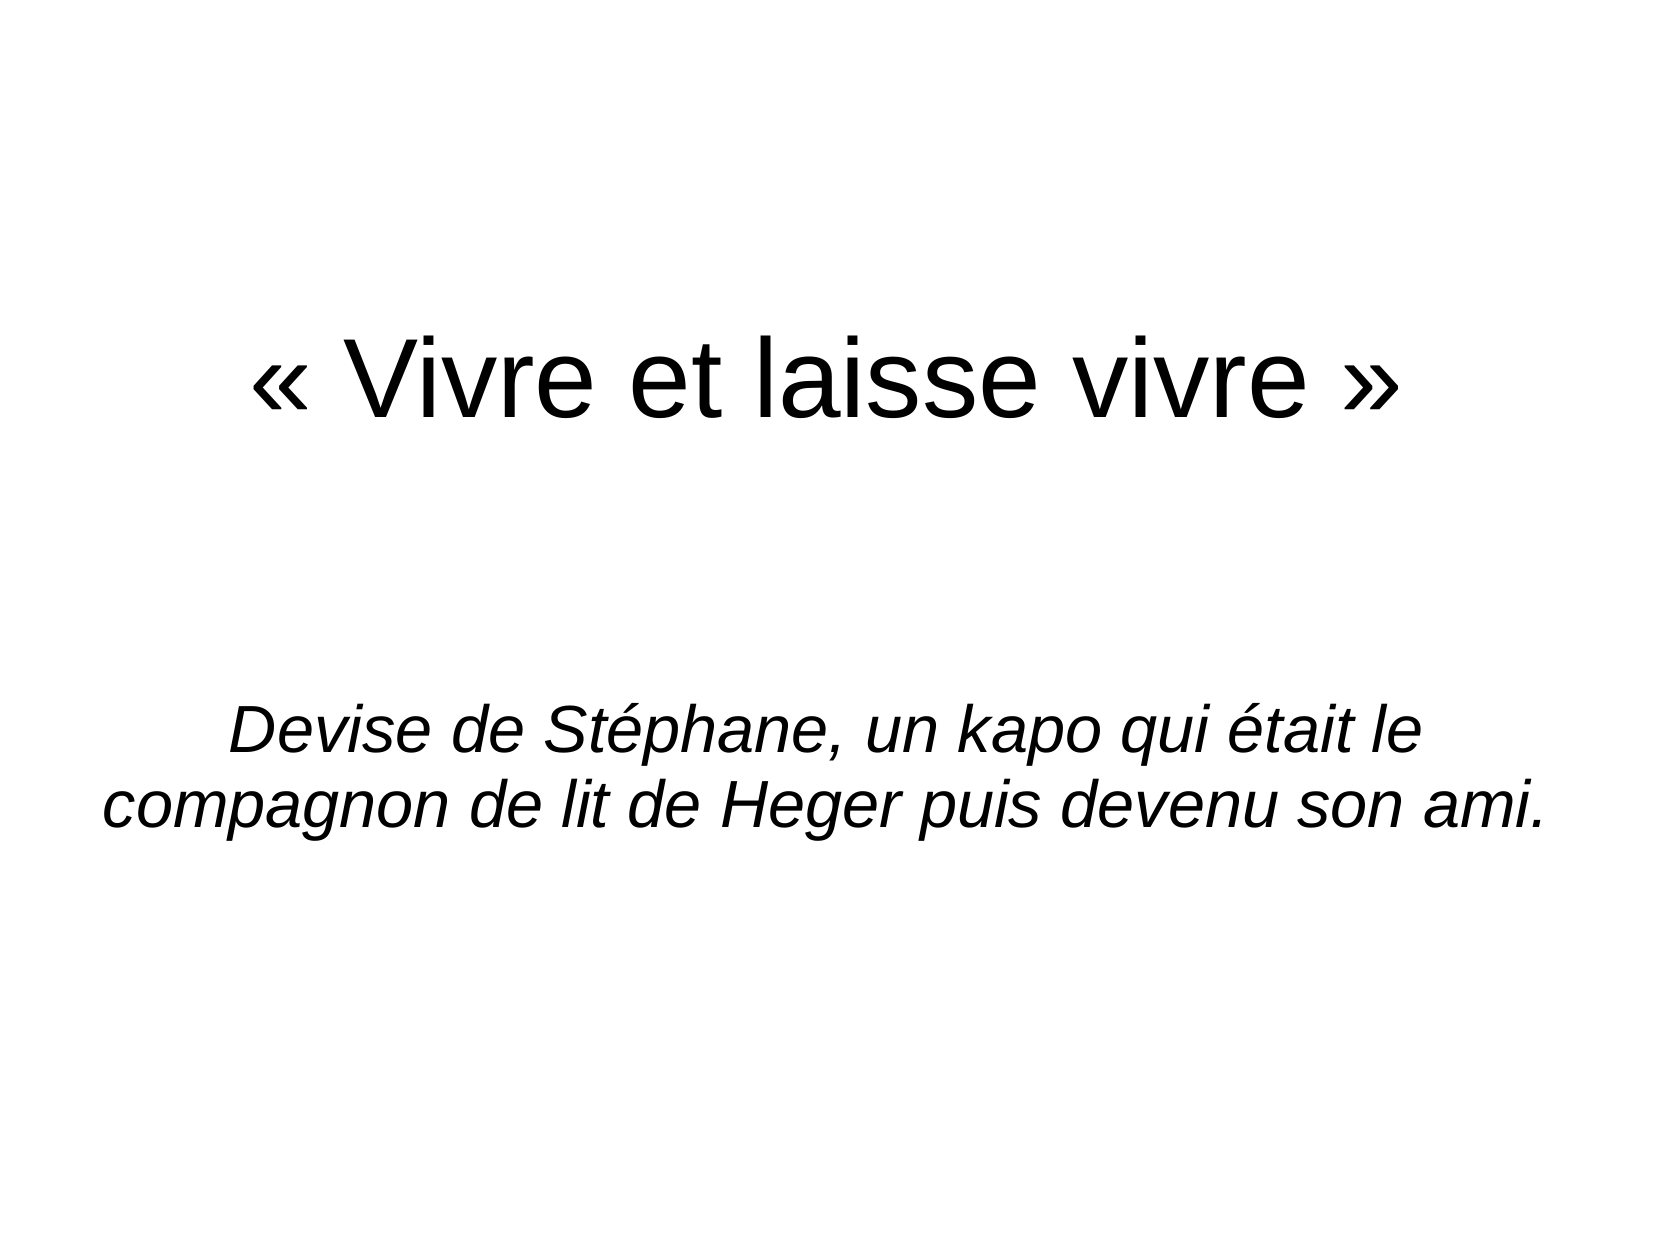

# « Vivre et laisse vivre »
Devise de Stéphane, un kapo qui était le compagnon de lit de Heger puis devenu son ami.